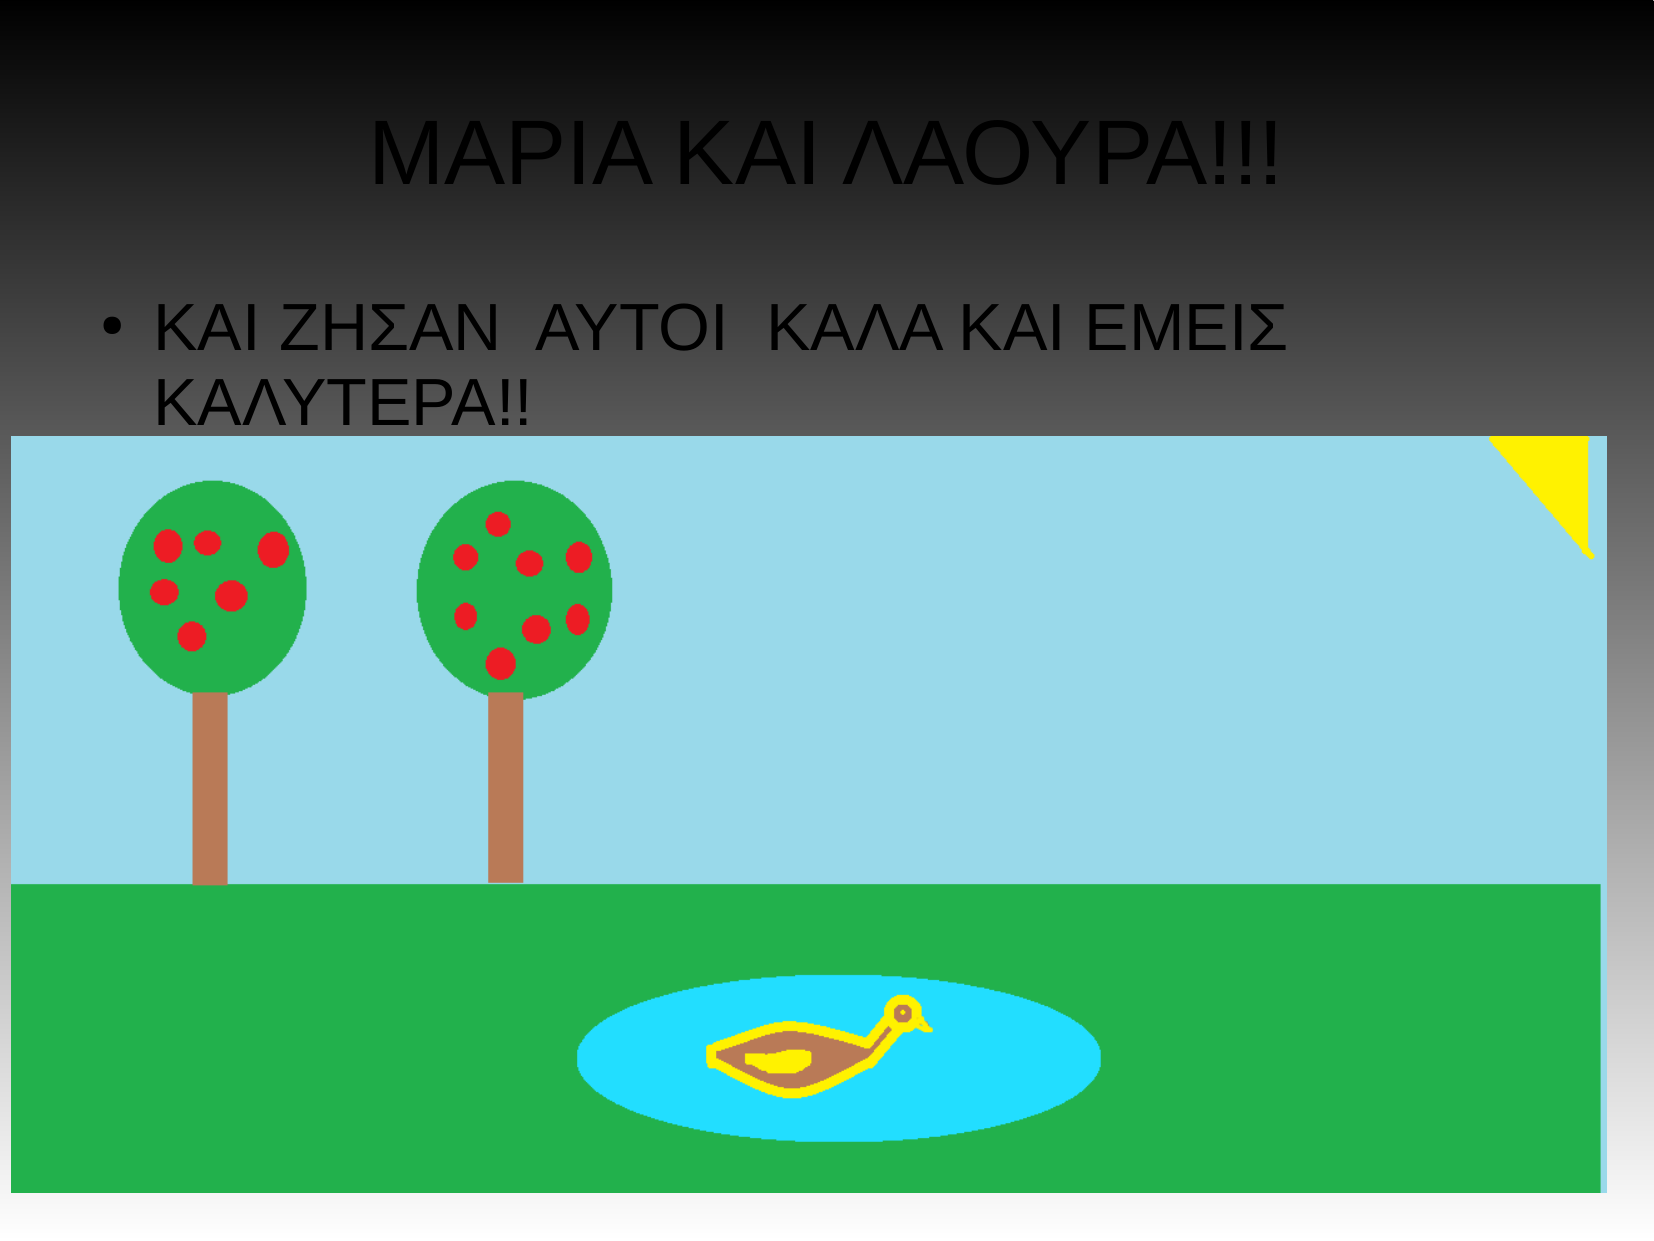

# ΜΑΡΙΑ ΚΑΙ ΛΑΟΥΡΑ!!!
ΚΑΙ ΖΗΣΑΝ ΑΥΤΟΙ ΚΑΛΑ ΚΑΙ ΕΜΕΙΣ ΚΑΛΥΤΕΡΑ!!